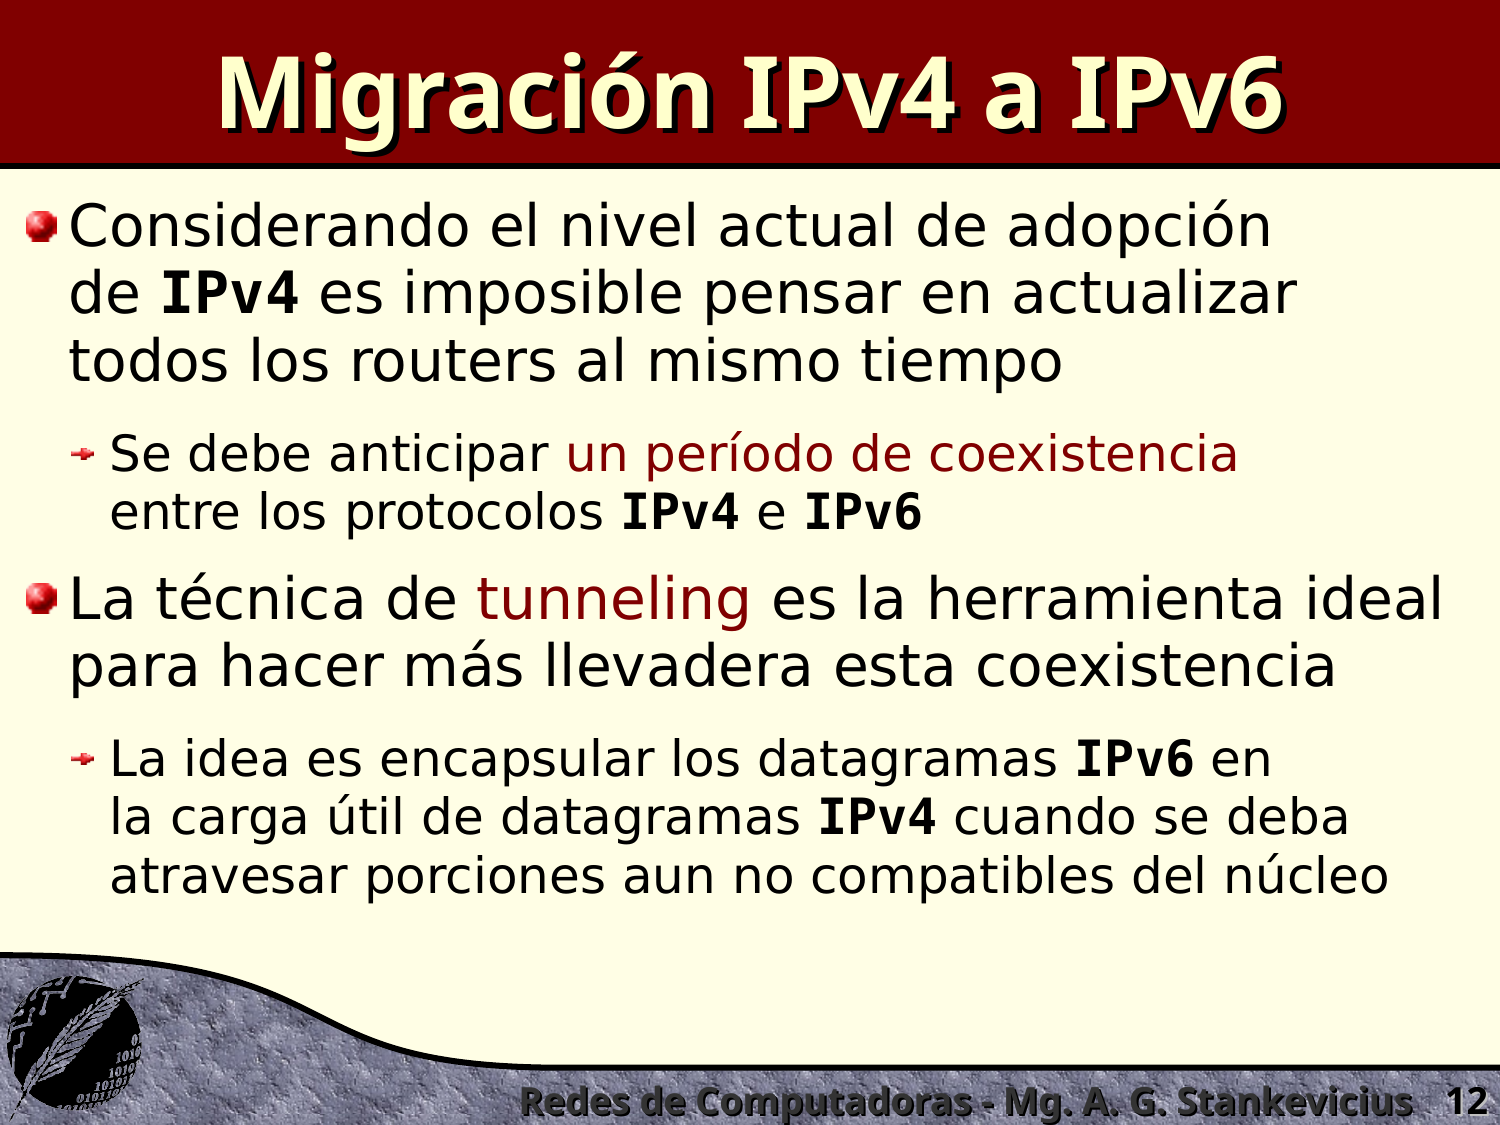

# Migración IPv4 a IPv6
Considerando el nivel actual de adopción
de IPv4 es imposible pensar en actualizar
todos los routers al mismo tiempo
Se debe anticipar un período de coexistencia
entre los protocolos IPv4 e IPv6
La técnica de tunneling es la herramienta ideal para hacer más llevadera esta coexistencia
La idea es encapsular los datagramas IPv6 en
la carga útil de datagramas IPv4 cuando se deba atravesar porciones aun no compatibles del núcleo
12